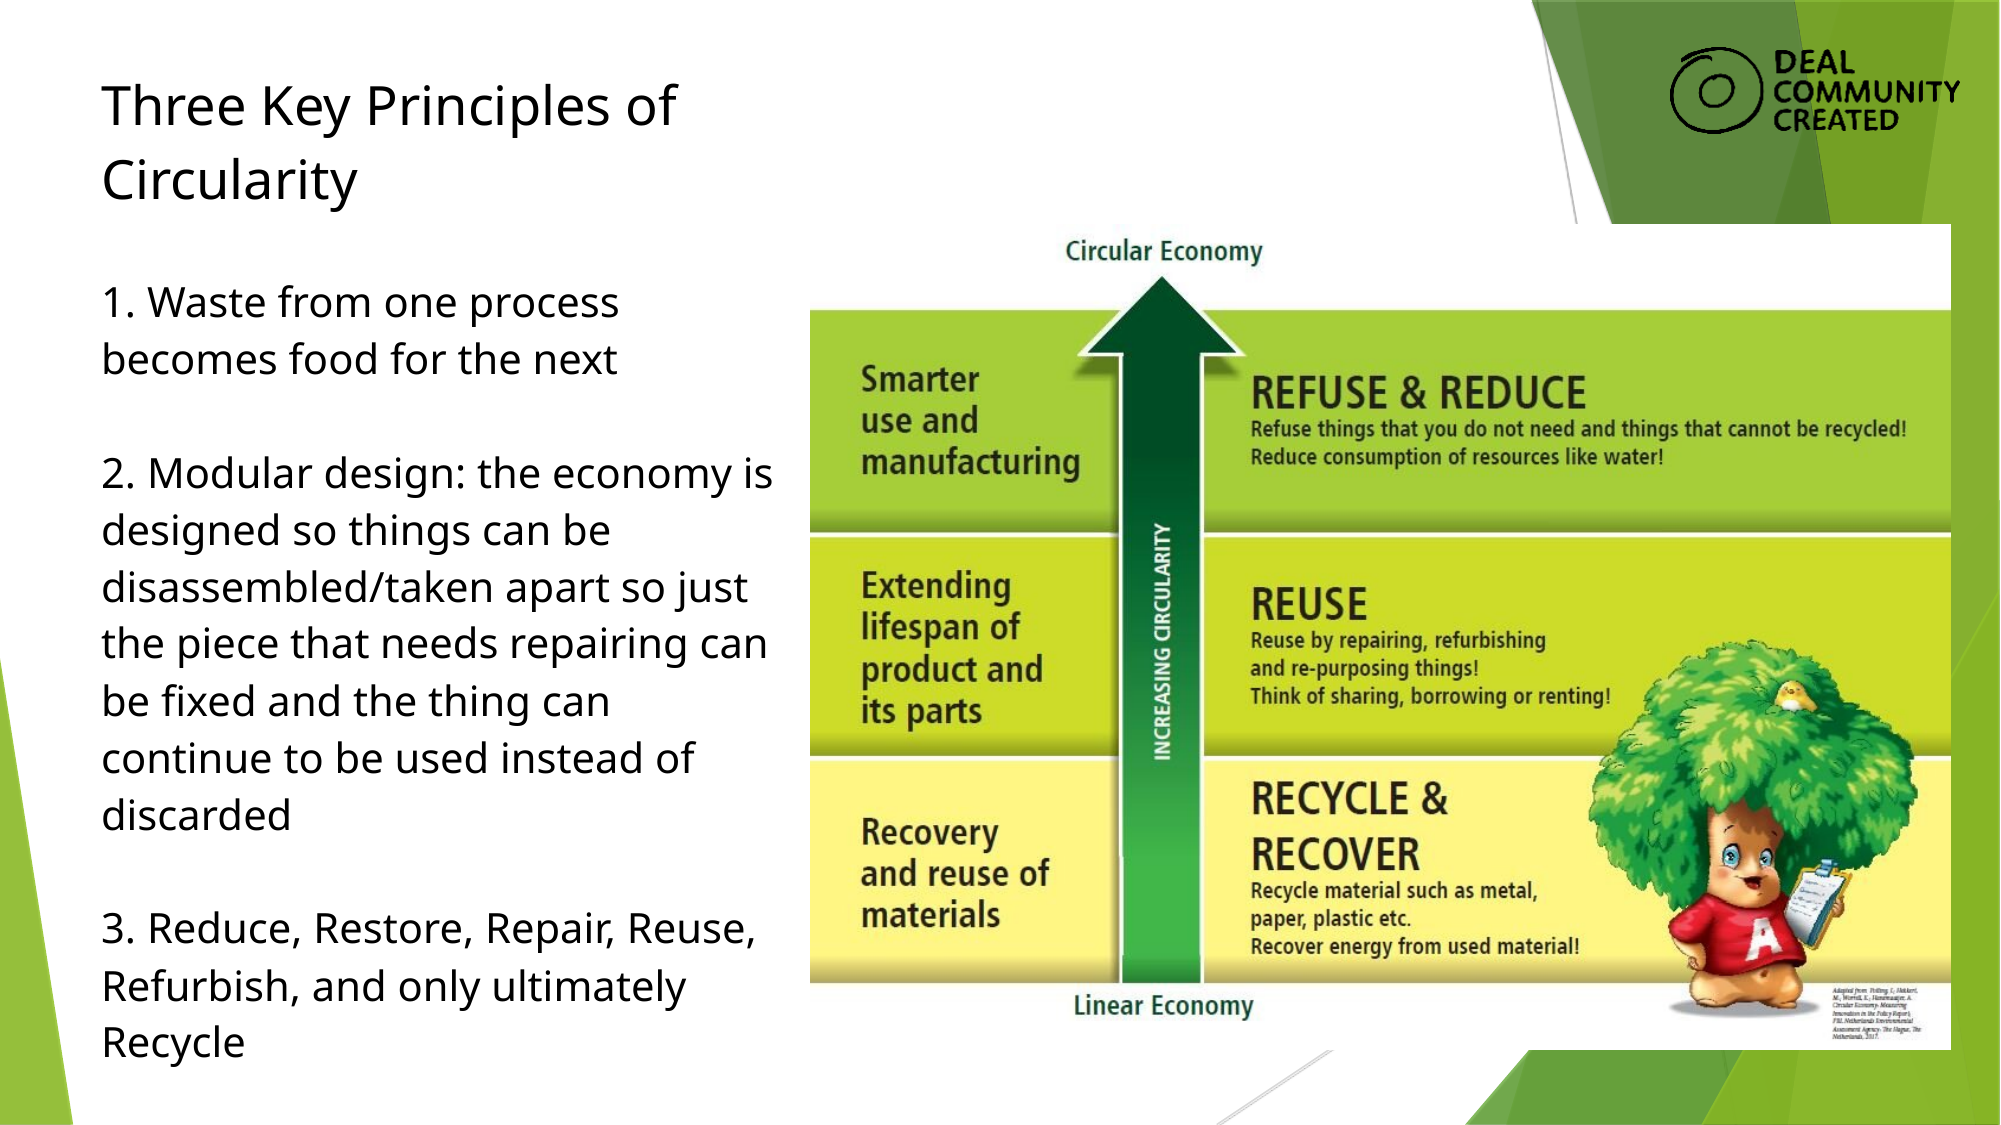

Three Key Principles of Circularity
1. Waste from one process becomes food for the next
2. Modular design: the economy is designed so things can be disassembled/taken apart so just the piece that needs repairing can be fixed and the thing can continue to be used instead of discarded
3. Reduce, Restore, Repair, Reuse, Refurbish, and only ultimately Recycle
https://www.ecoschools.global/what-is-circular-economy